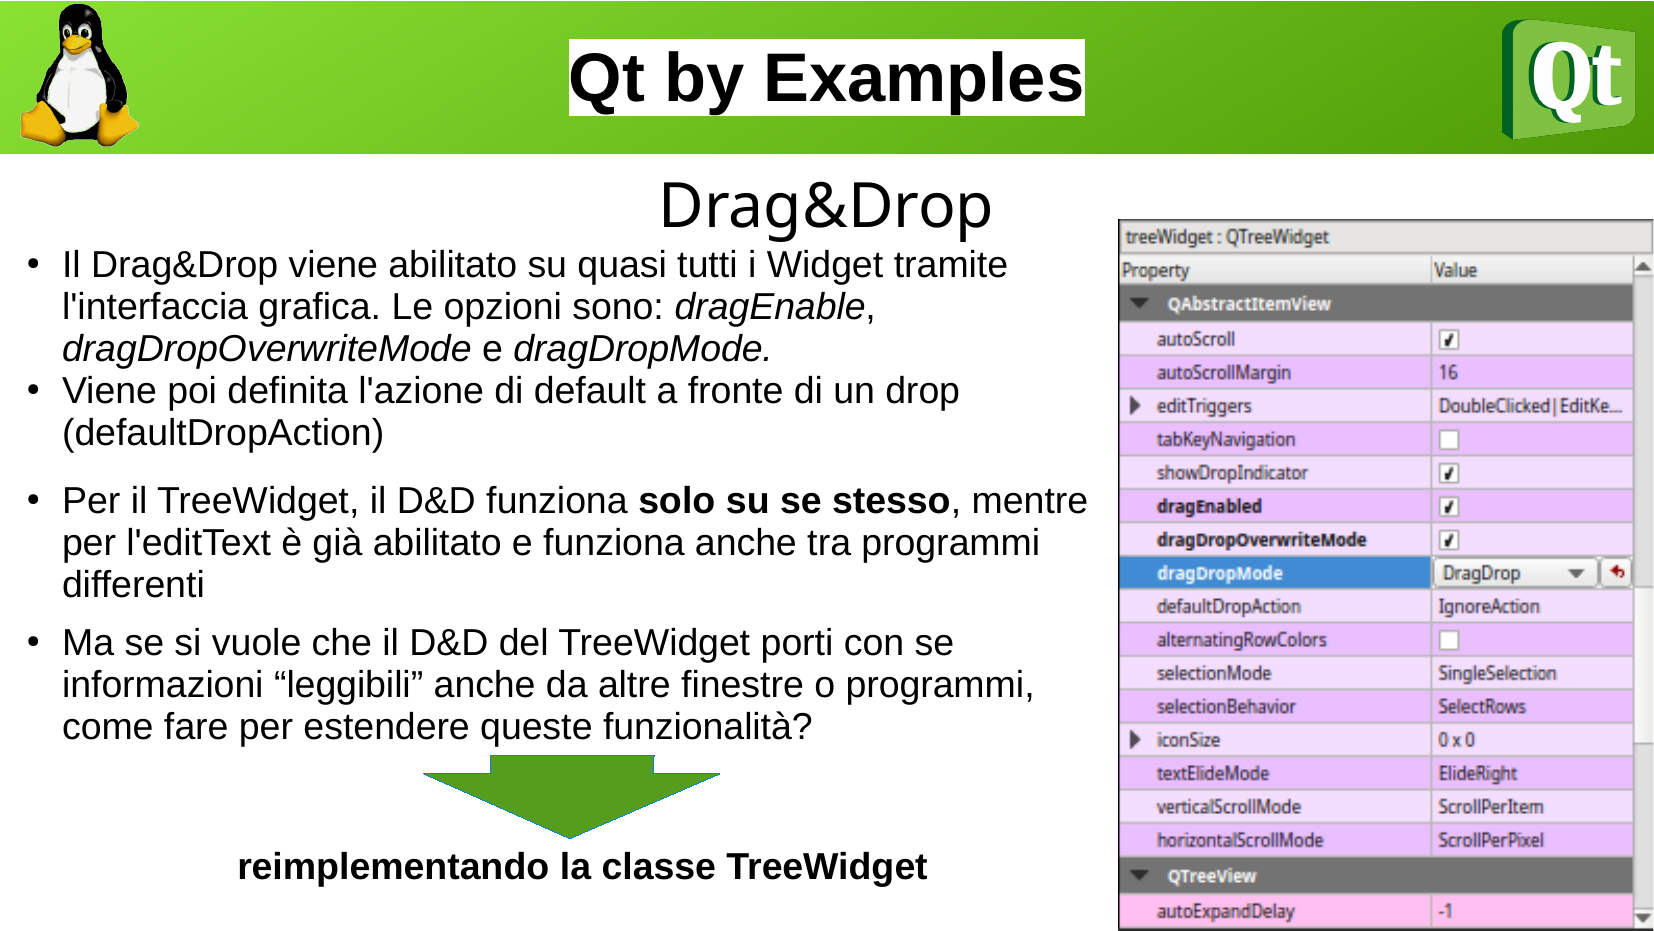

# Qt by Examples
Drag&Drop
Il Drag&Drop viene abilitato su quasi tutti i Widget tramite l'interfaccia grafica. Le opzioni sono: dragEnable, dragDropOverwriteMode e dragDropMode.
Viene poi definita l'azione di default a fronte di un drop (defaultDropAction)
Per il TreeWidget, il D&D funziona solo su se stesso, mentre per l'editText è già abilitato e funziona anche tra programmi differenti
Ma se si vuole che il D&D del TreeWidget porti con se informazioni “leggibili” anche da altre finestre o programmi, come fare per estendere queste funzionalità?
reimplementando la classe TreeWidget